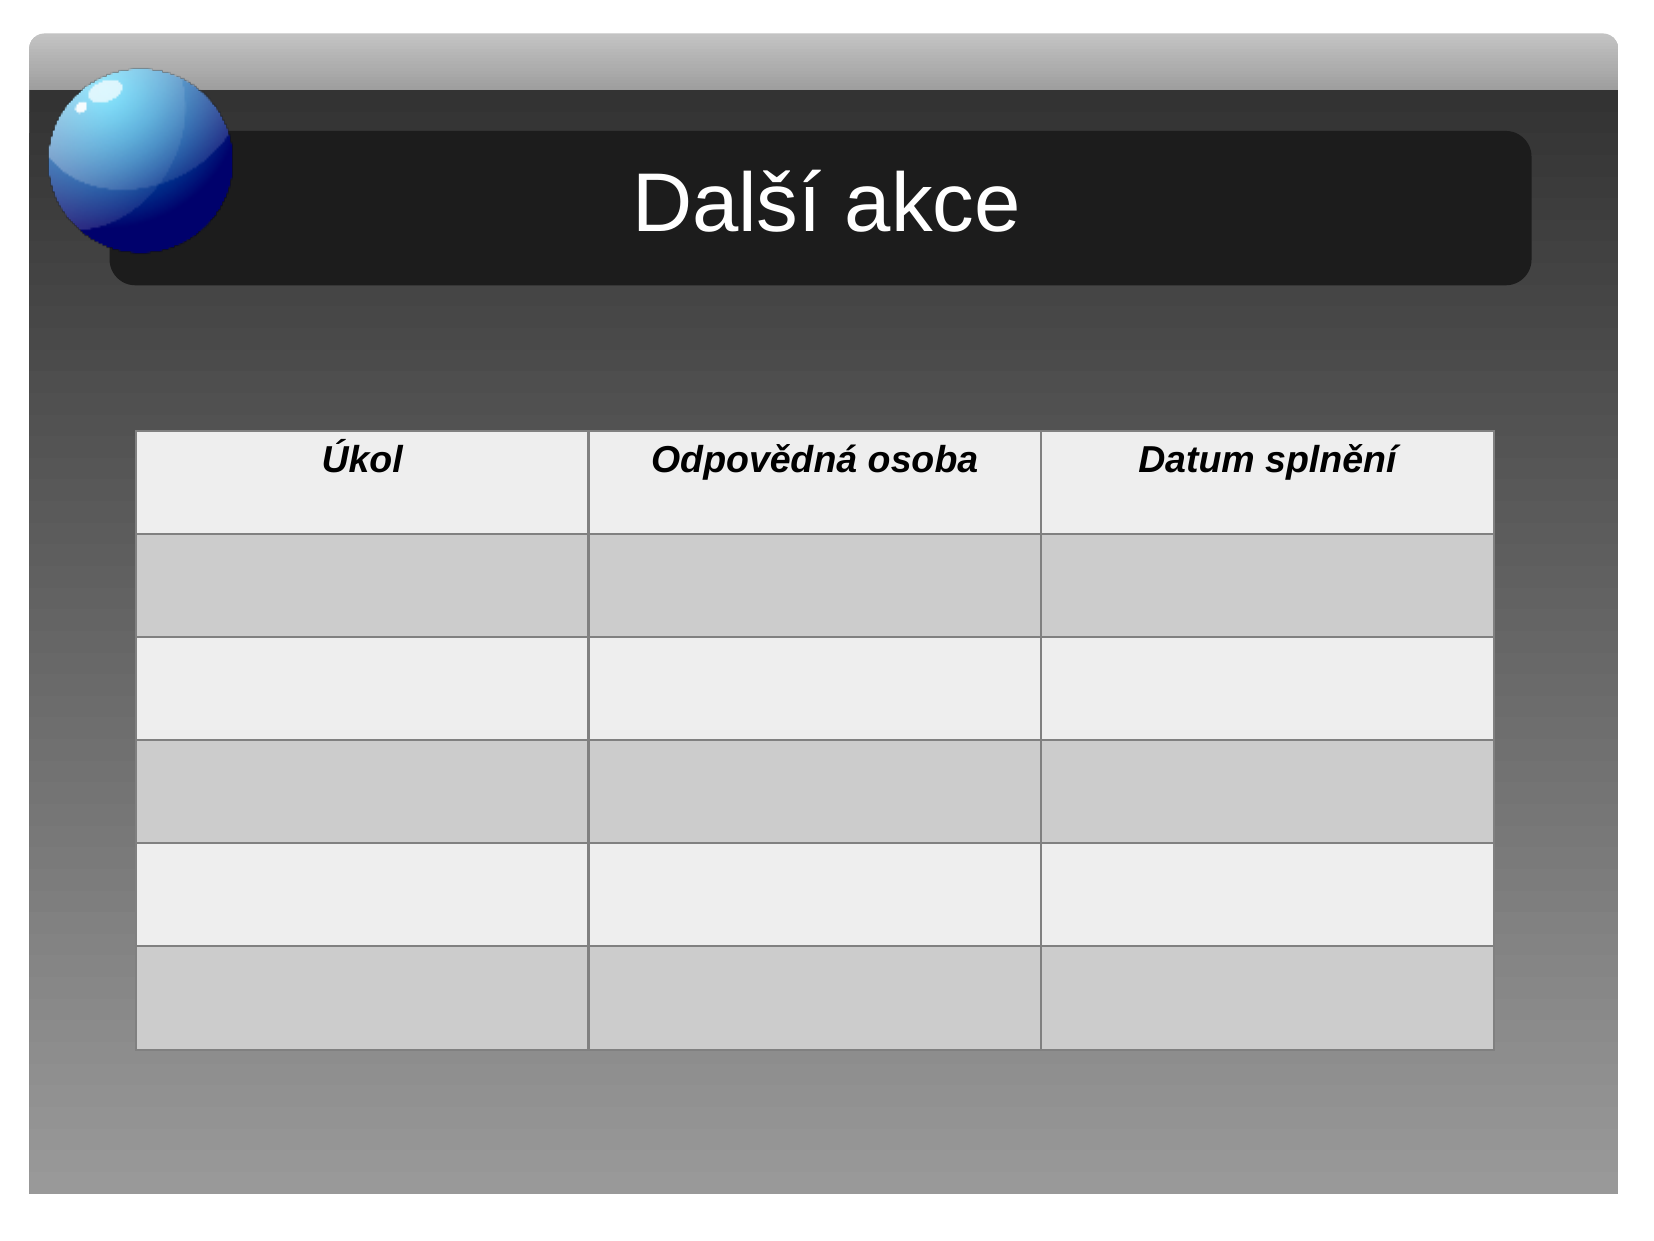

# Další akce
| Úkol | Odpovědná osoba | Datum splnění |
| --- | --- | --- |
| | | |
| | | |
| | | |
| | | |
| | | |